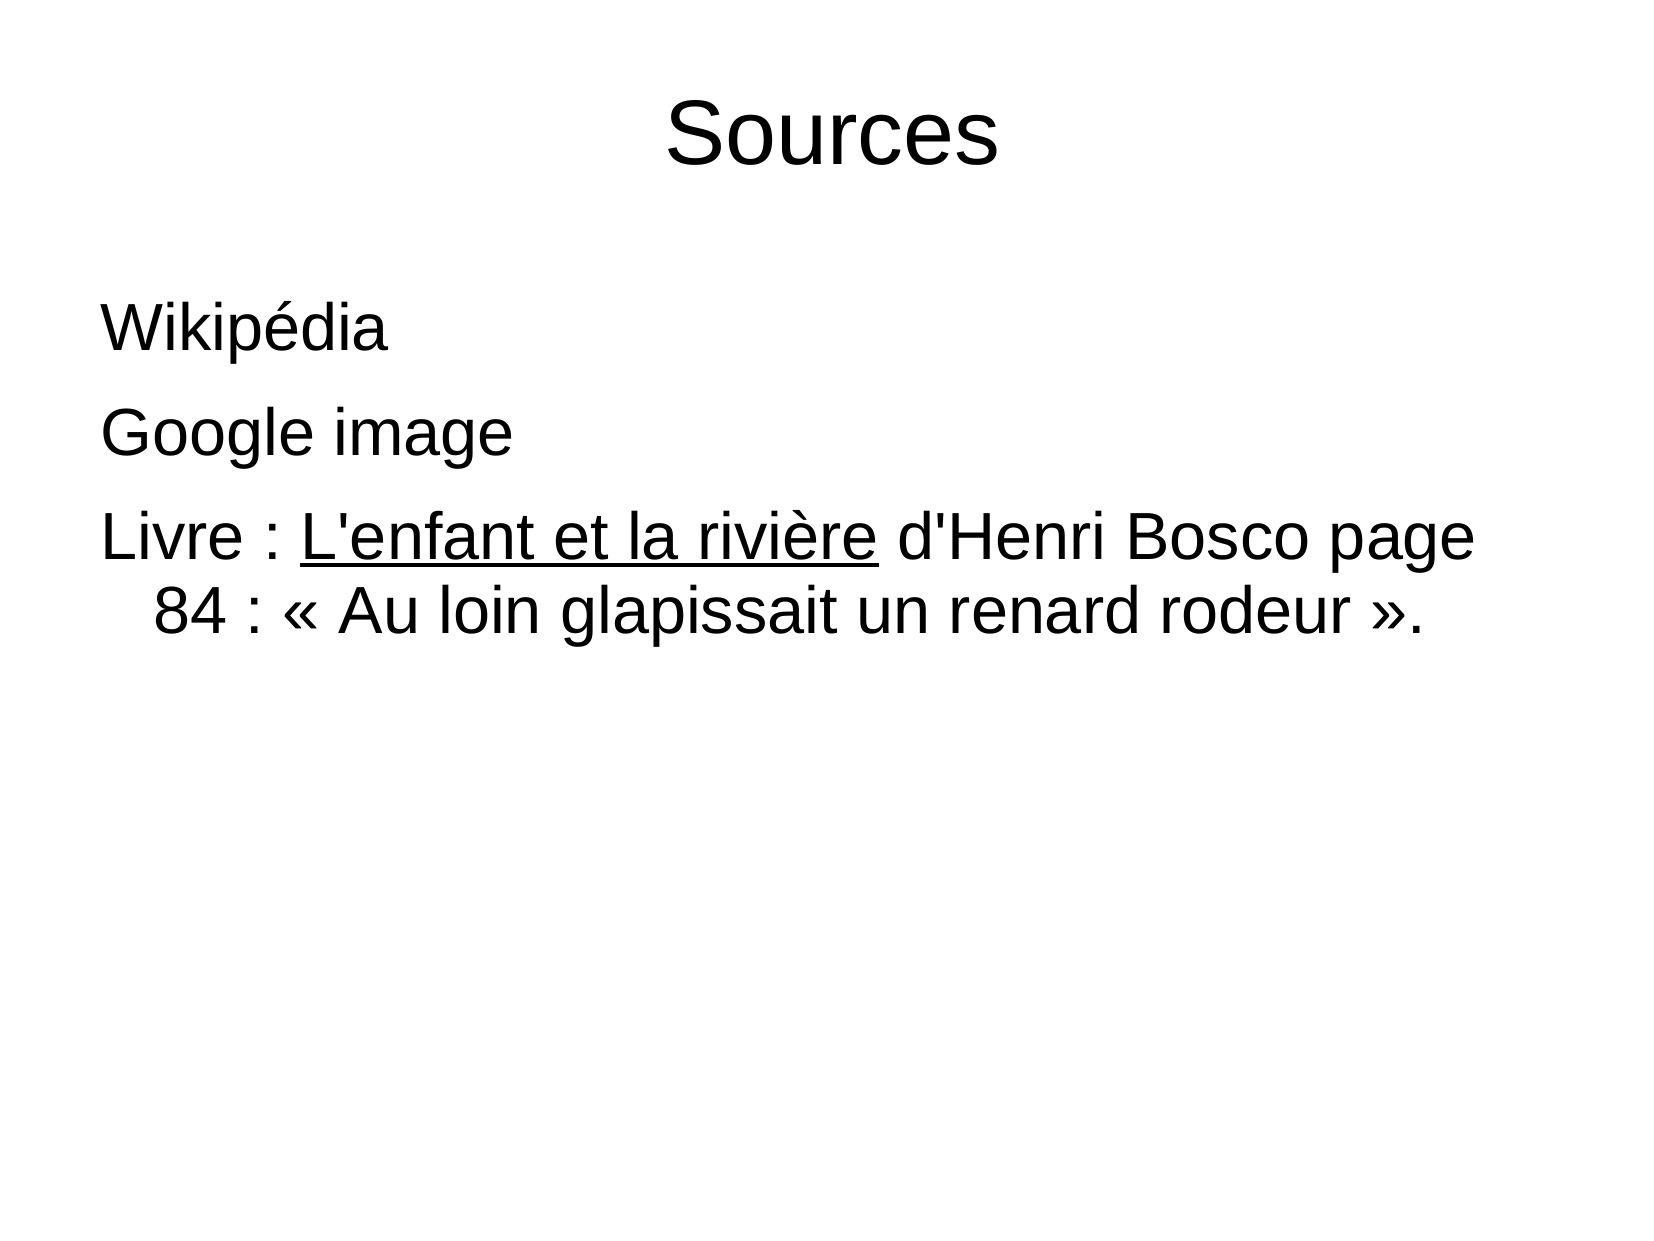

# Sources
Wikipédia
Google image
Livre : L'enfant et la rivière d'Henri Bosco page 84 : « Au loin glapissait un renard rodeur ».